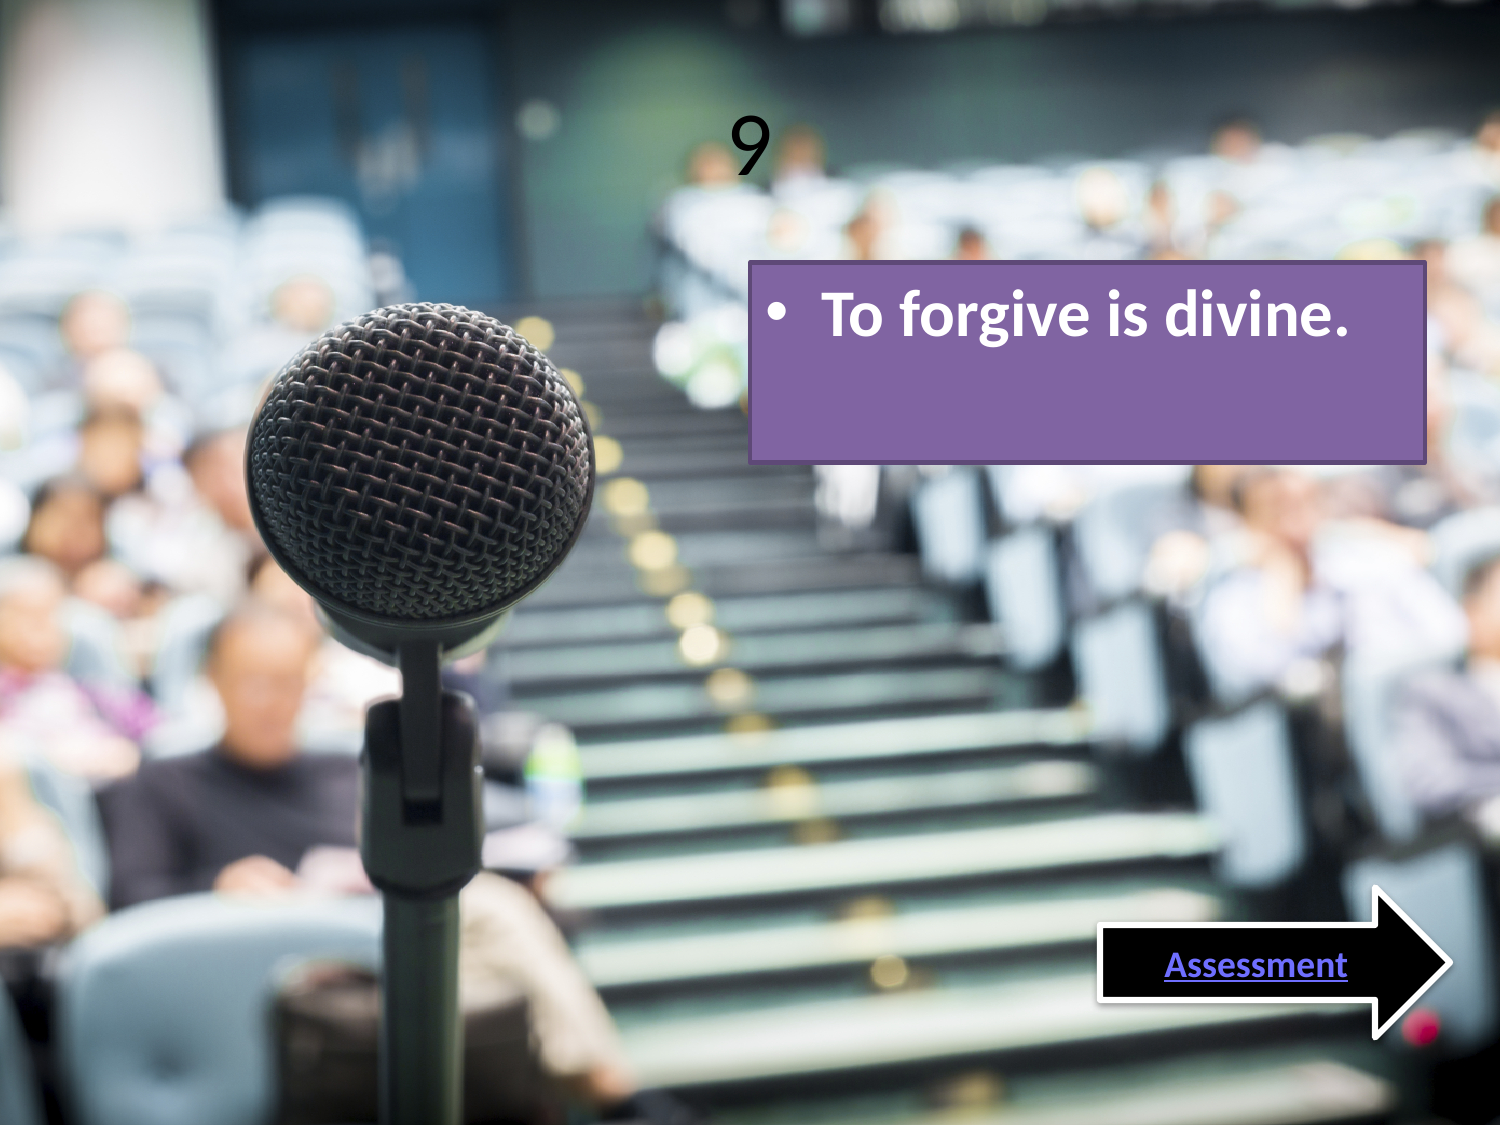

# 9
To forgive is divine.
Assessment